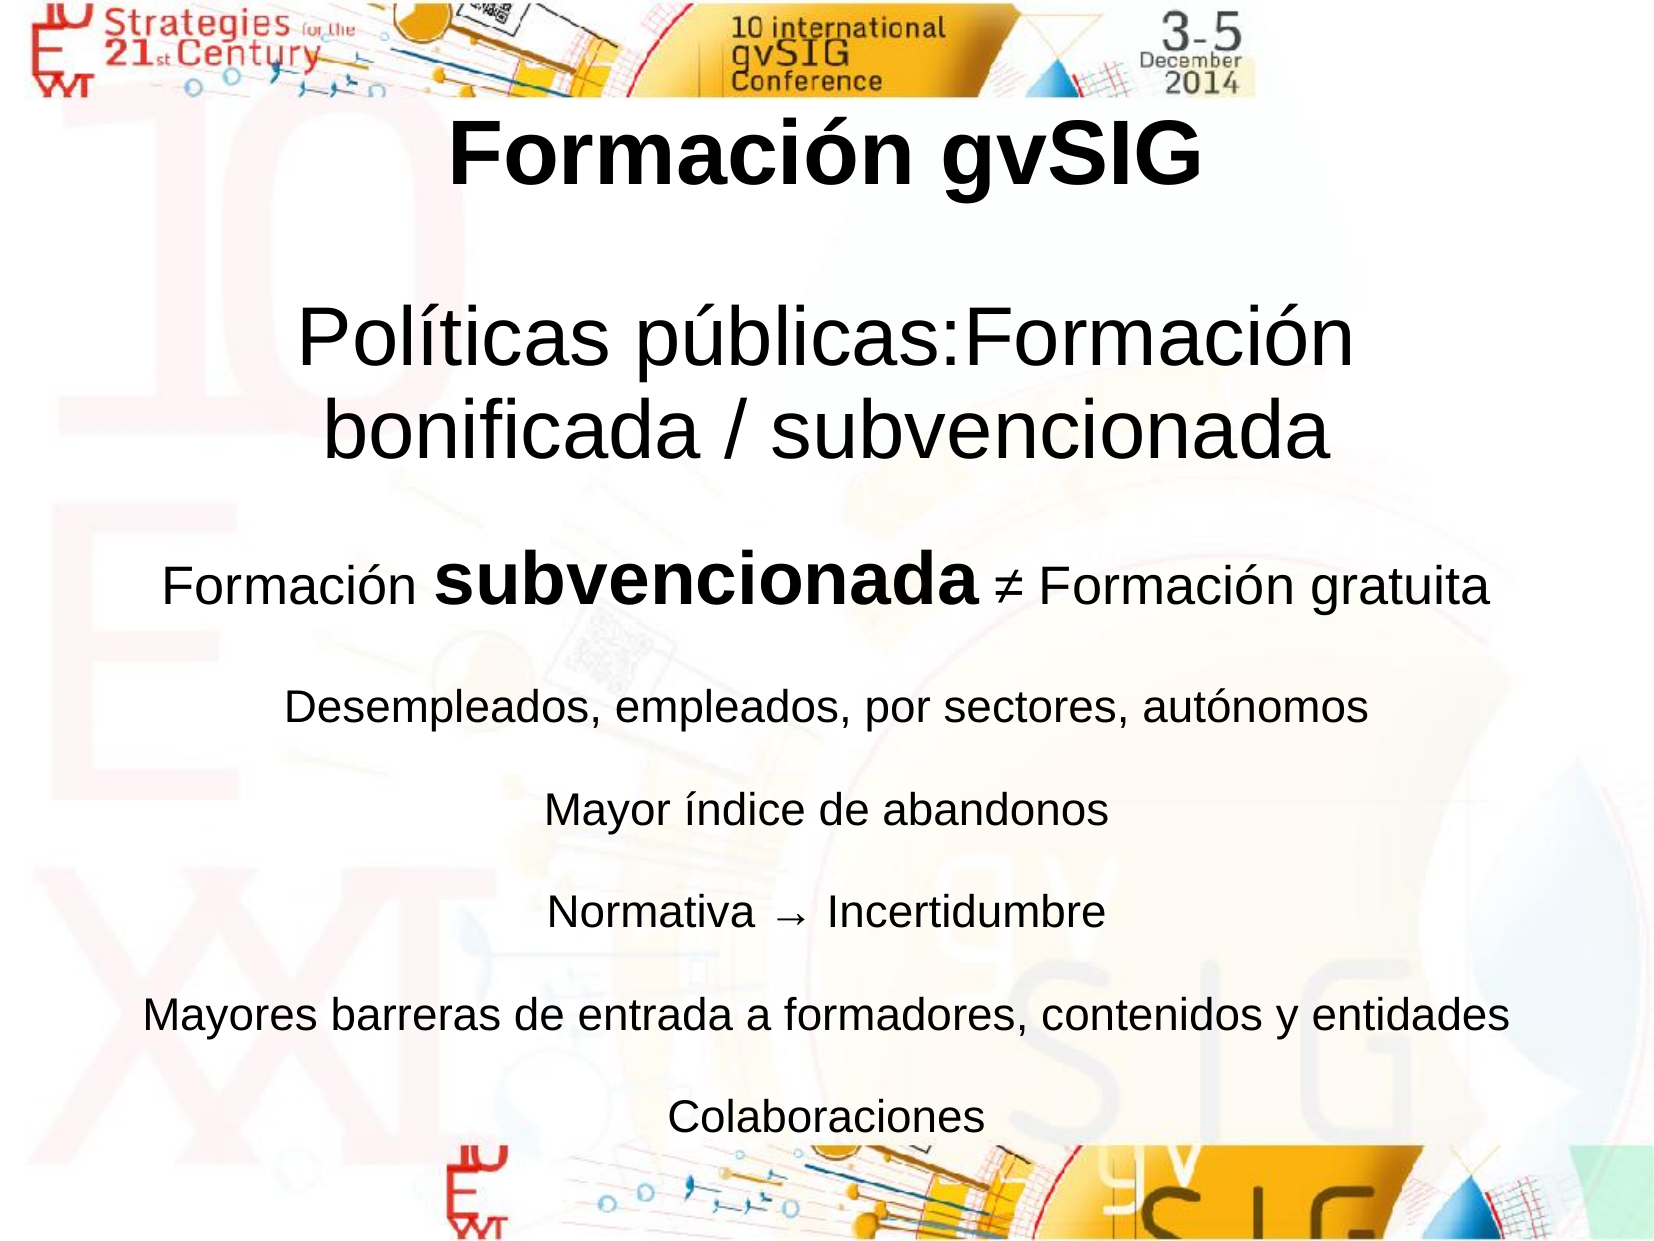

# Formación gvSIG
Políticas públicas:Formación bonificada / subvencionada
Formación subvencionada ≠ Formación gratuita
Desempleados, empleados, por sectores, autónomos
Mayor índice de abandonos
Normativa → Incertidumbre
Mayores barreras de entrada a formadores, contenidos y entidades
Colaboraciones